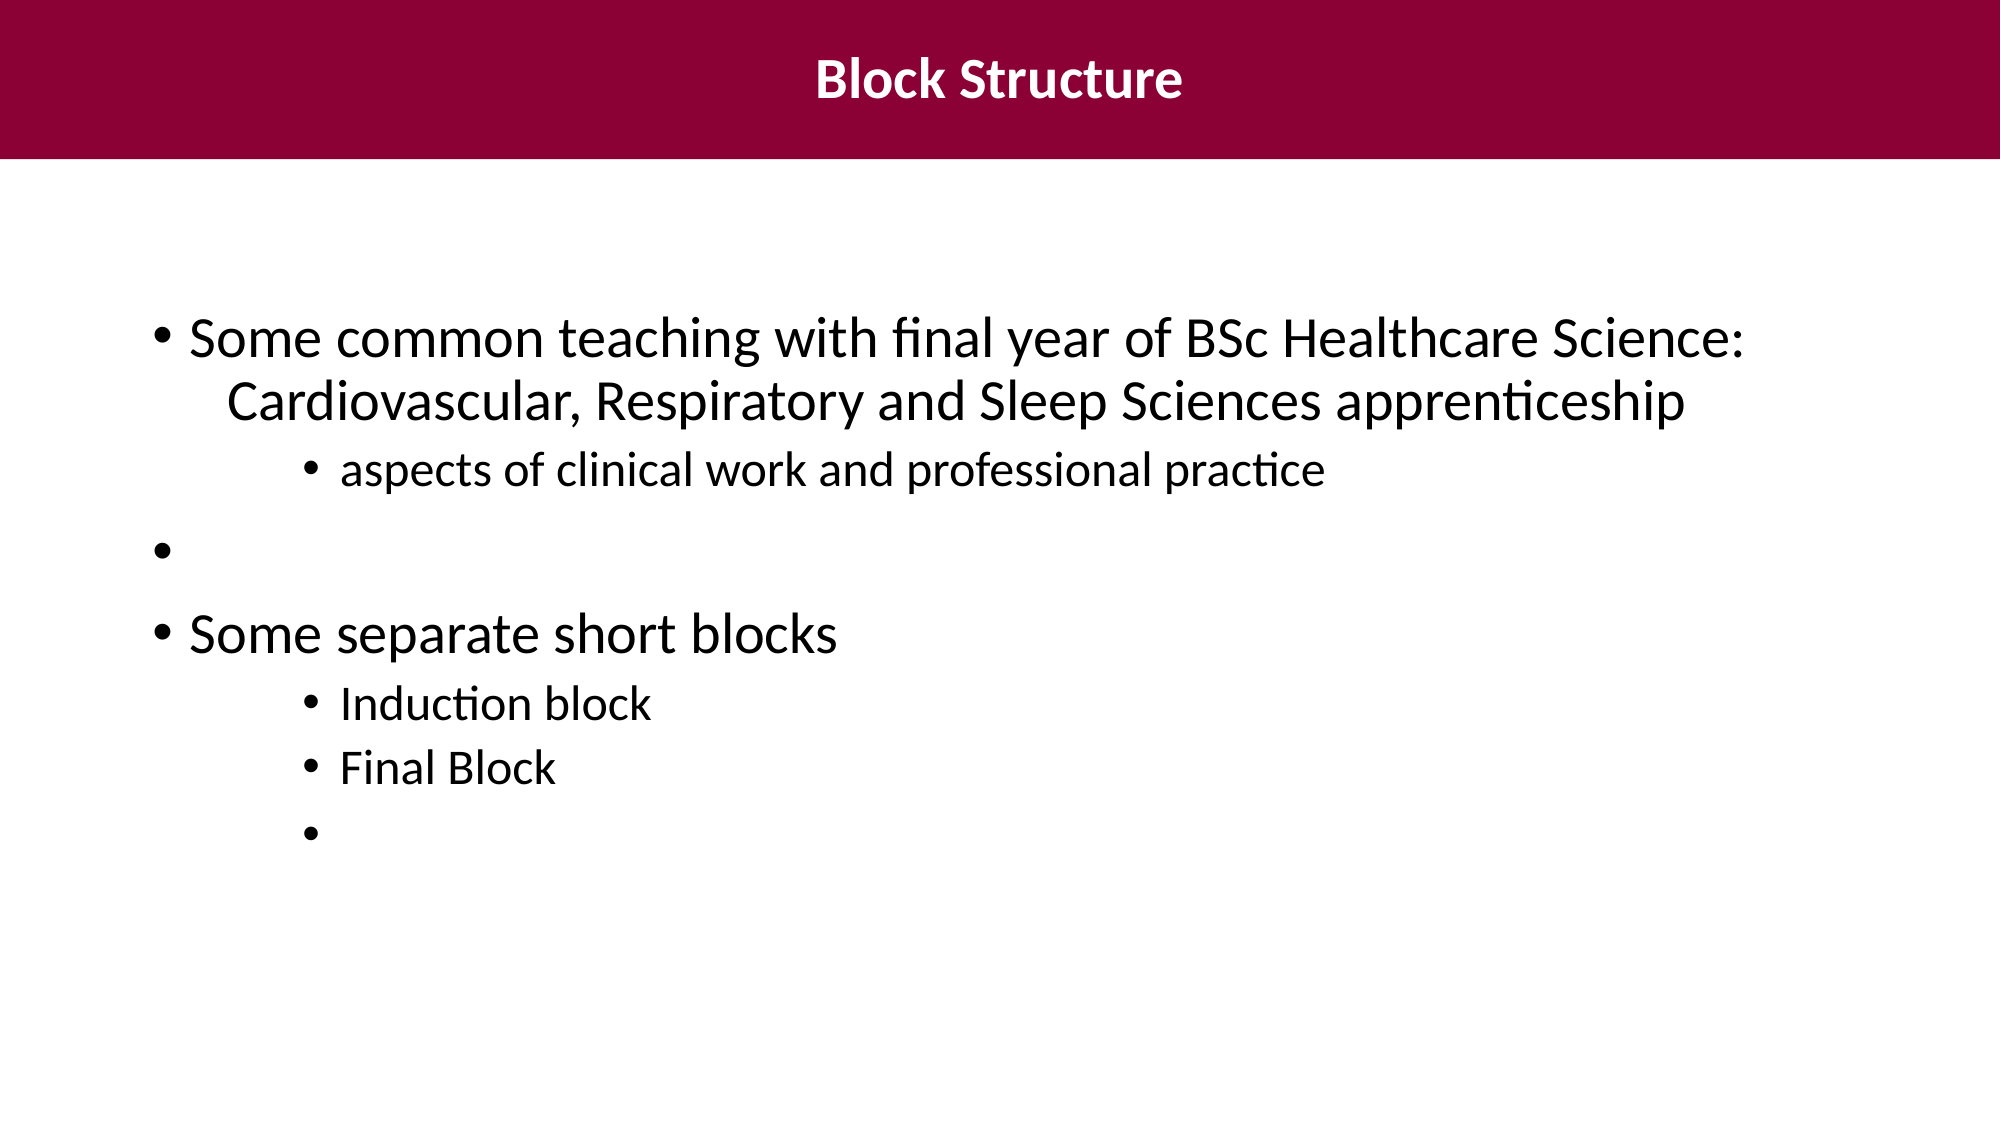

Block Structure
# Some common teaching with final year of BSc Healthcare Science: Cardiovascular, Respiratory and Sleep Sciences apprenticeship
aspects of clinical work and professional practice
Some separate short blocks
Induction block
Final Block